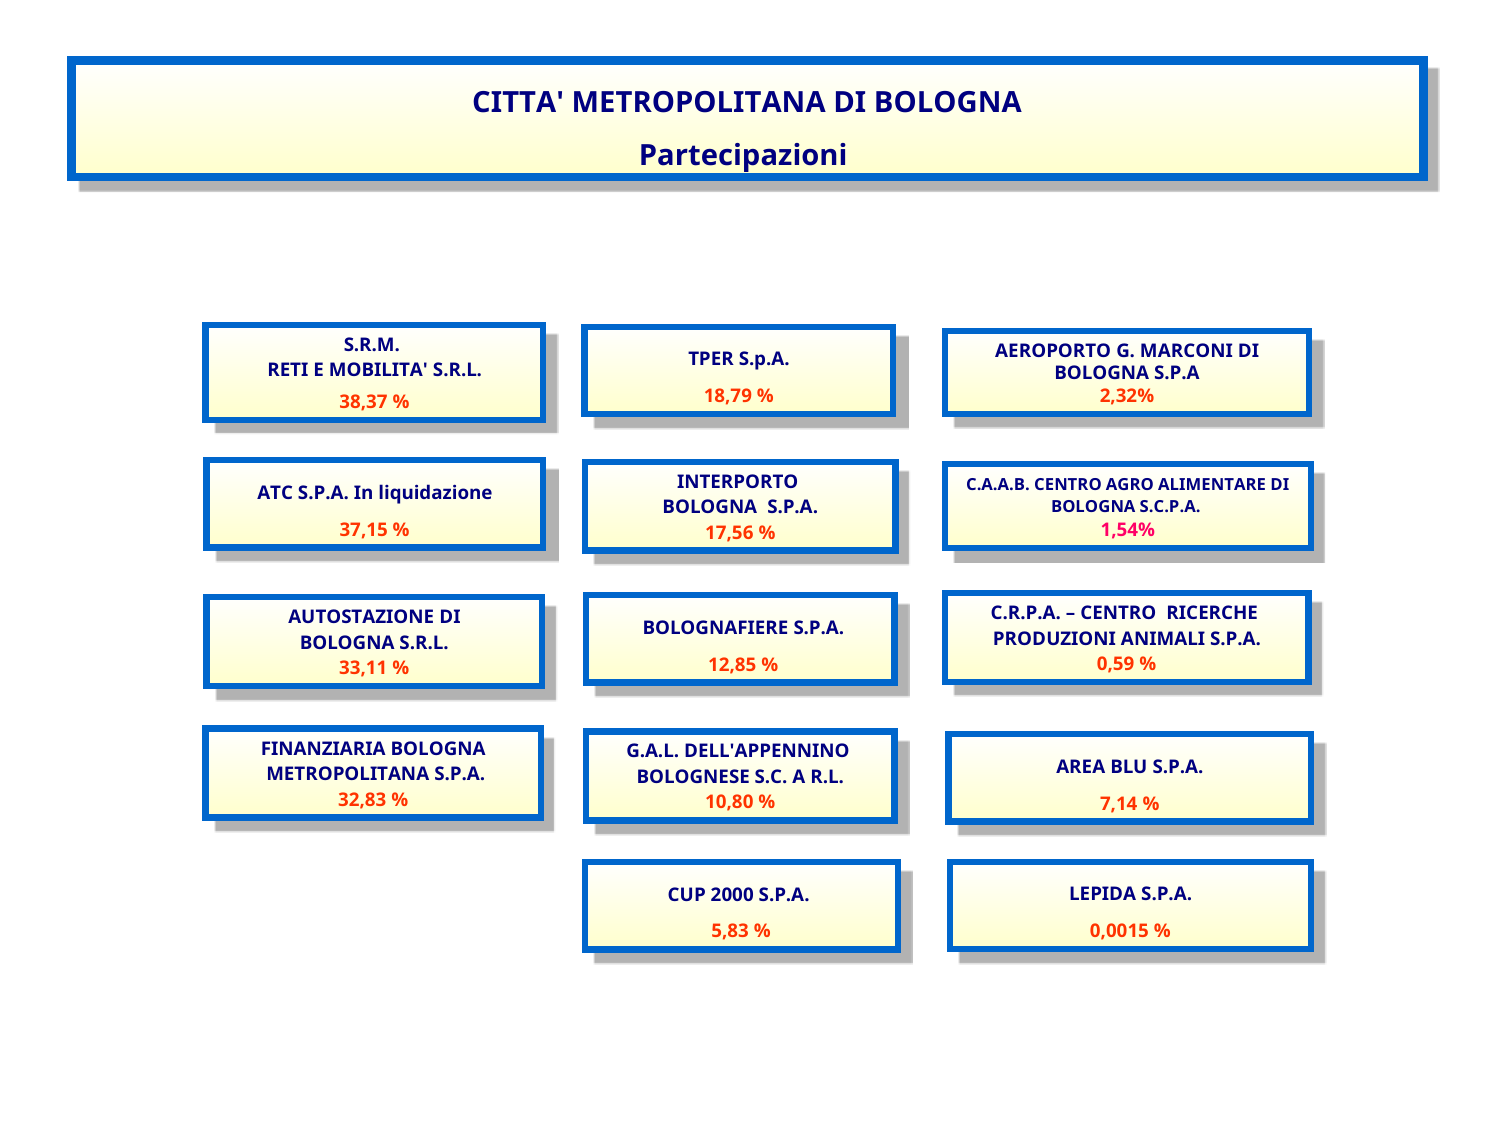

CITTA' METROPOLITANA DI BOLOGNA
Partecipazioni
S.R.M.
RETI E MOBILITA' S.R.L.
38,37 %
TPER S.p.A.
18,79 %
AEROPORTO G. MARCONI DI BOLOGNA S.P.A
2,32%
ATC S.P.A. In liquidazione
37,15 %
INTERPORTO BOLOGNA S.P.A.
17,56 %
C.A.A.B. CENTRO AGRO ALIMENTARE DI BOLOGNA S.C.P.A.
1,54%
C.R.P.A. – CENTRO RICERCHE
PRODUZIONI ANIMALI S.P.A.
0,59 %
BOLOGNAFIERE S.P.A.
12,85 %
AUTOSTAZIONE DI
BOLOGNA S.R.L.
33,11 %
FINANZIARIA BOLOGNA
 METROPOLITANA S.P.A.
32,83 %
G.A.L. DELL'APPENNINO
BOLOGNESE S.C. A R.L.
10,80 %
AREA BLU S.P.A.
7,14 %
LEPIDA S.P.A.
0,0015 %
CUP 2000 S.P.A.
5,83 %